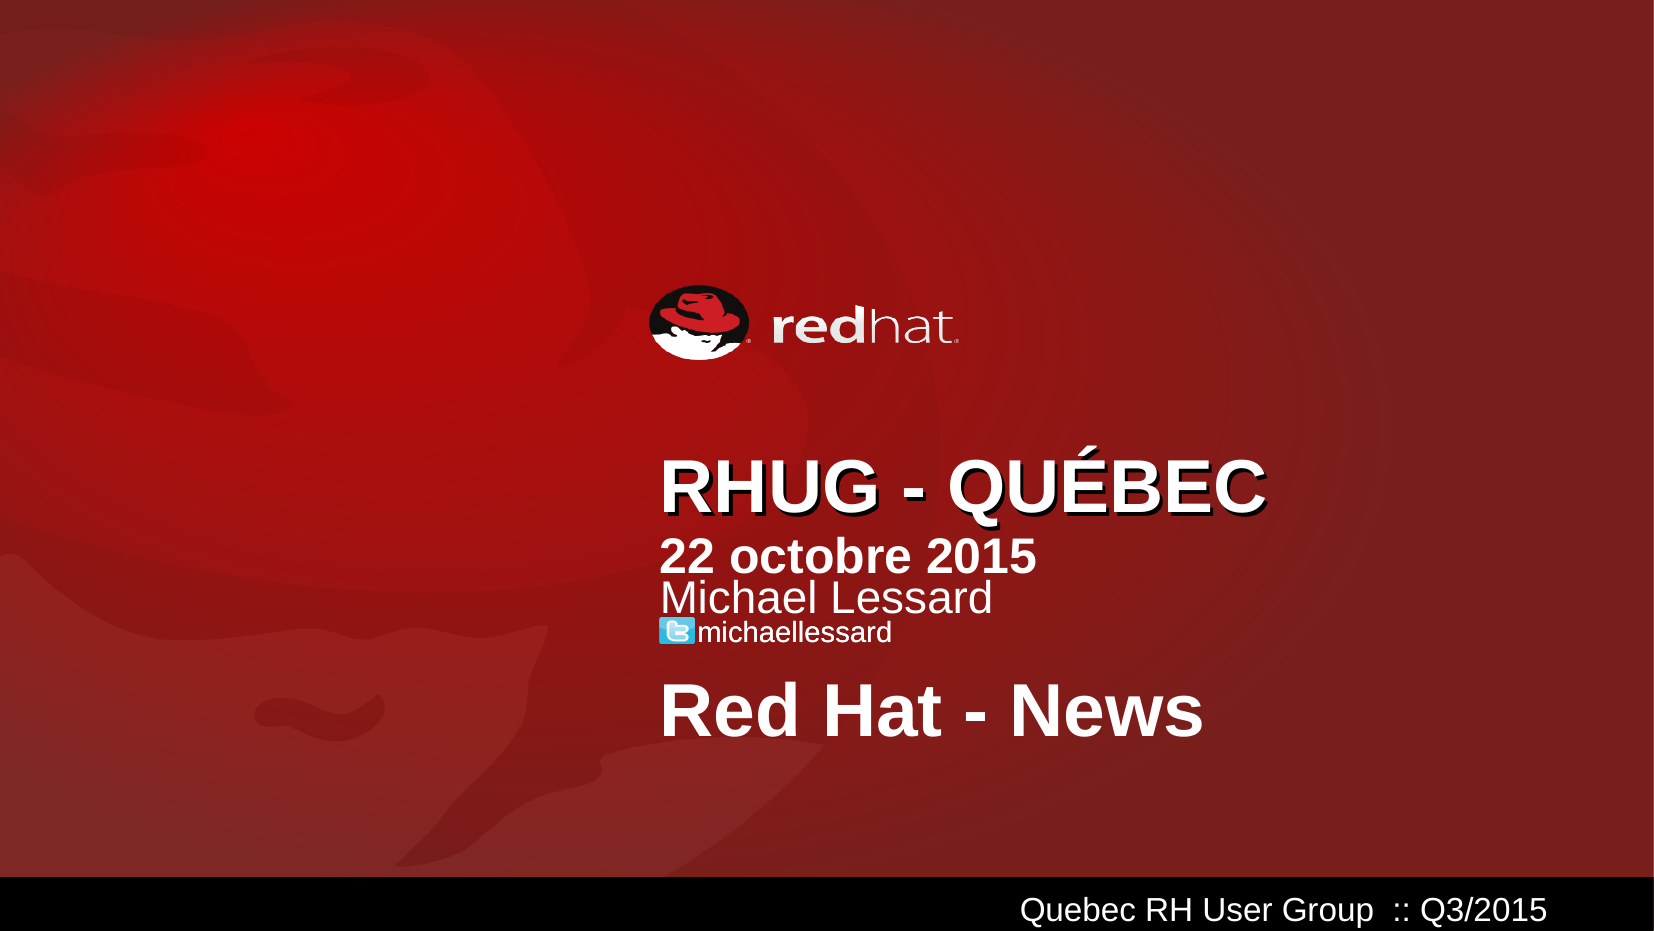

RHUG - QUÉBEC
22 octobre 2015
Red Hat - News
Michael Lessard
michaellessard
michaellessard
Quebec RH User Group :: Q3/2015